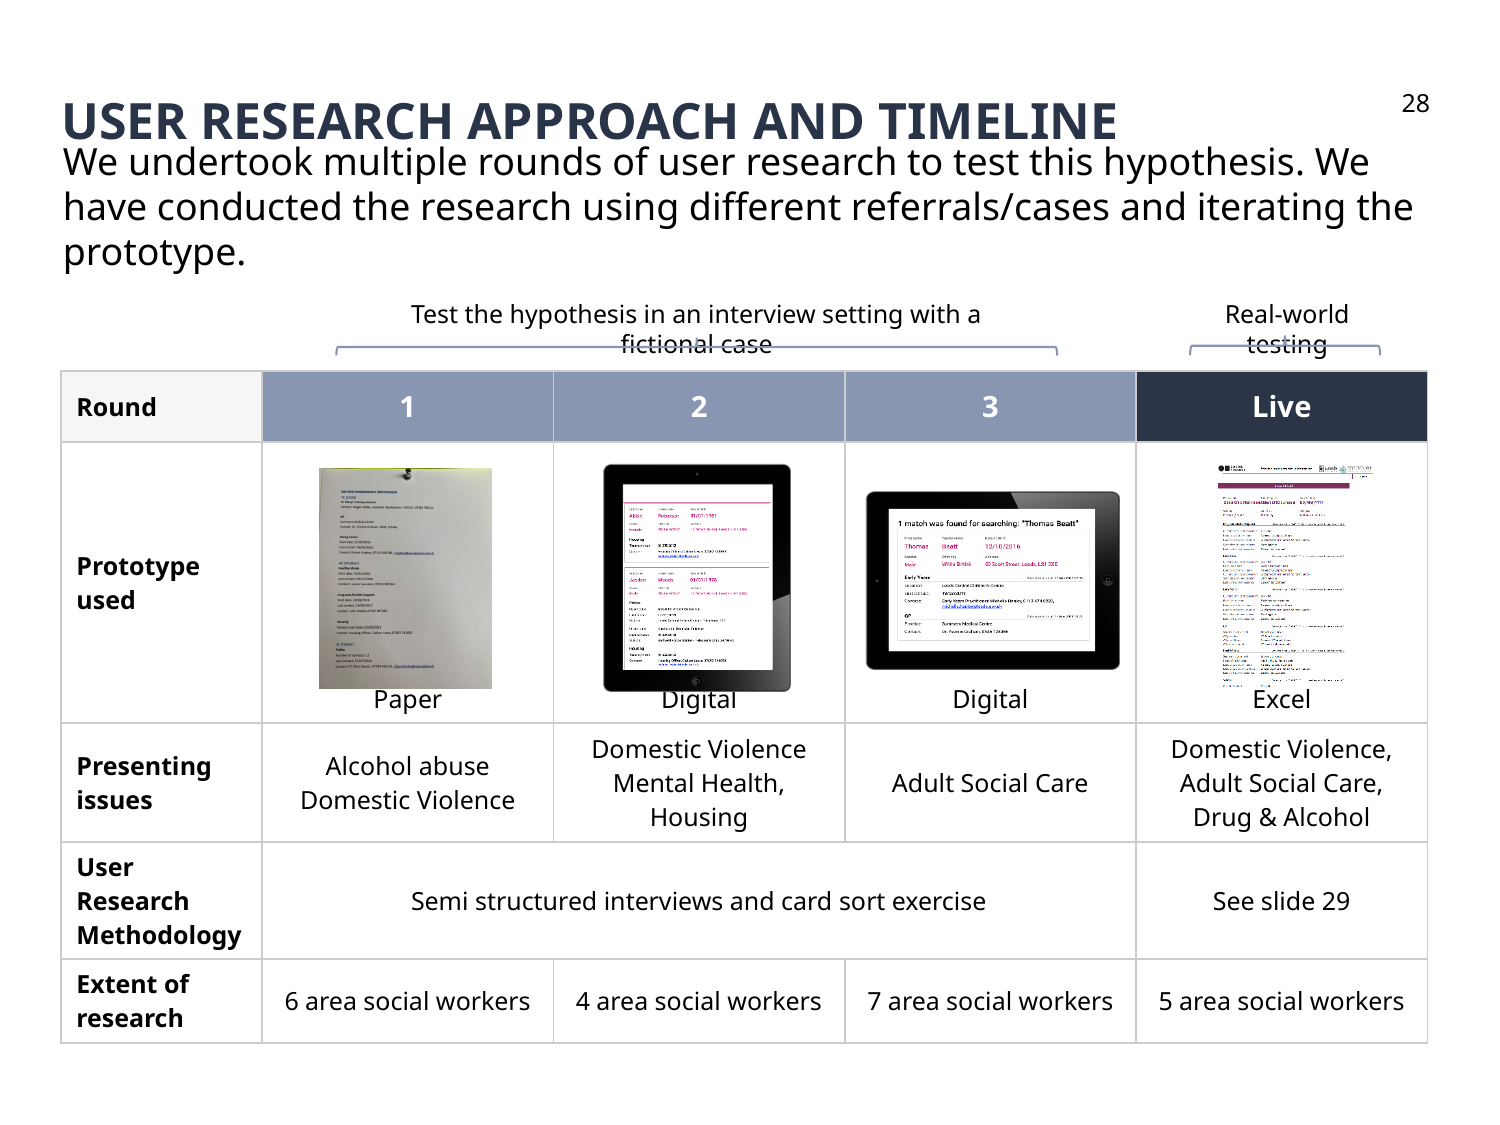

USER RESEARCH APPROACH AND TIMELINE
We undertook multiple rounds of user research to test this hypothesis. We have conducted the research using different referrals/cases and iterating the prototype.
Test the hypothesis in an interview setting with a fictional case
Real-world testing
| Round | 1 | 2 | 3 | Live |
| --- | --- | --- | --- | --- |
| Prototype used | Paper | Digital | Digital | Excel |
| Presenting issues | Alcohol abuse Domestic Violence | Domestic Violence Mental Health, Housing | Adult Social Care | Domestic Violence, Adult Social Care, Drug & Alcohol |
| User Research Methodology | Semi structured interviews and card sort exercise | | | See slide 29 |
| Extent of research | 6 area social workers | 4 area social workers | 7 area social workers | 5 area social workers |